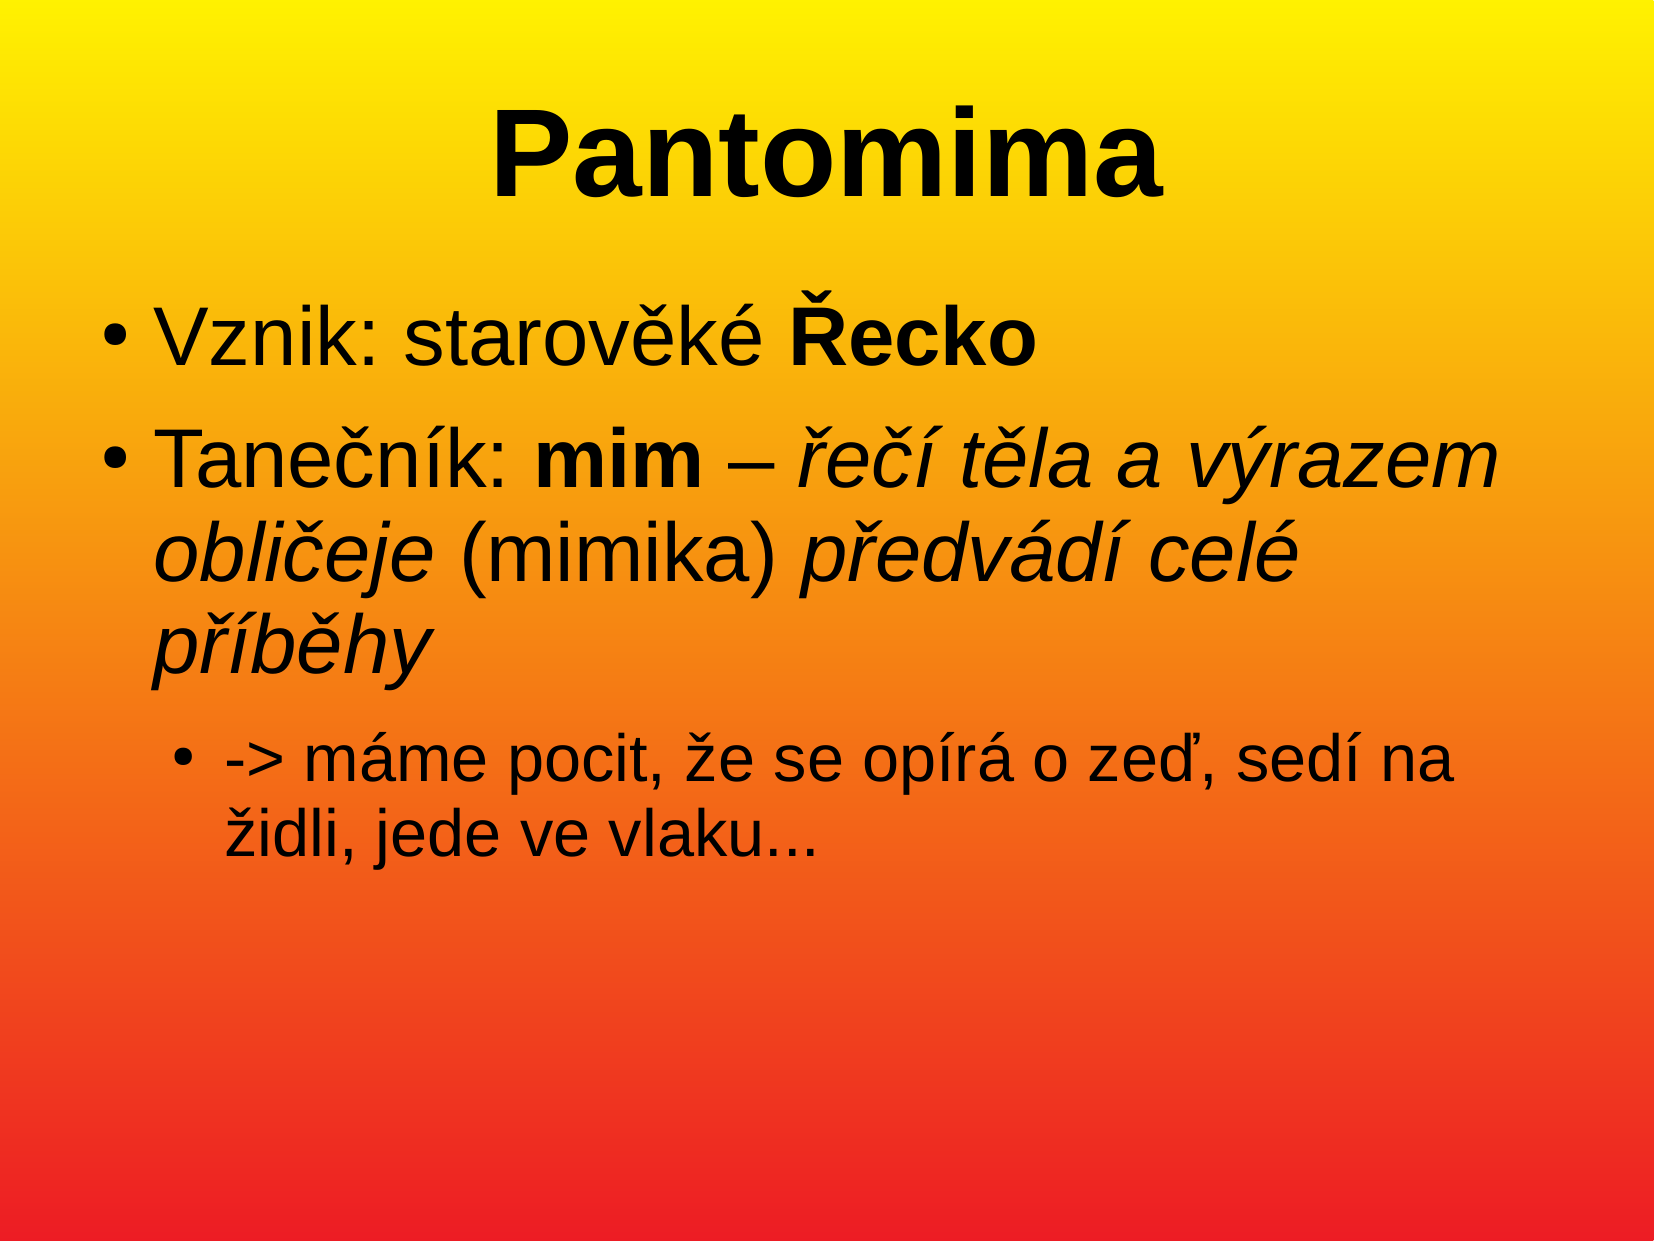

# Pantomima
Vznik: starověké Řecko
Tanečník: mim – řečí těla a výrazem obličeje (mimika) předvádí celé příběhy
-> máme pocit, že se opírá o zeď, sedí na židli, jede ve vlaku...